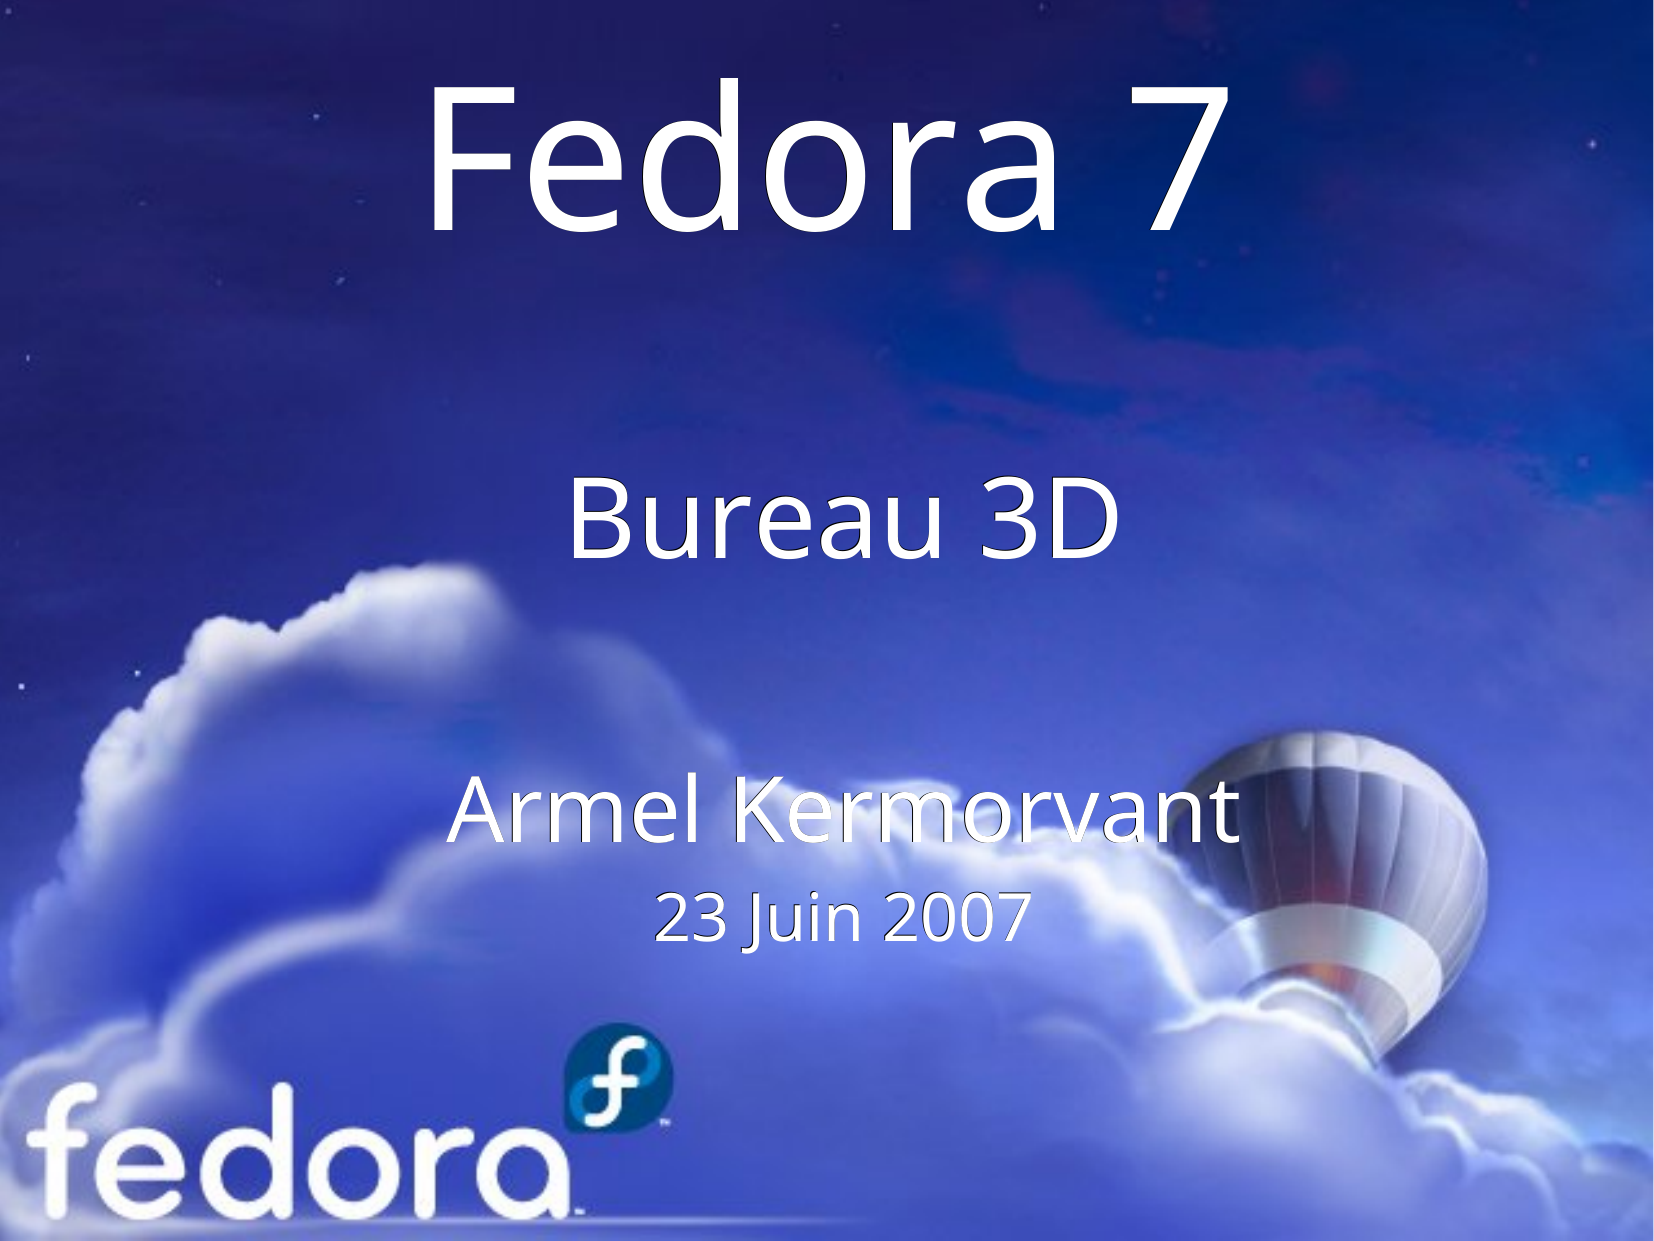

# Fedora 7
Bureau 3D
Armel Kermorvant
23 Juin 2007